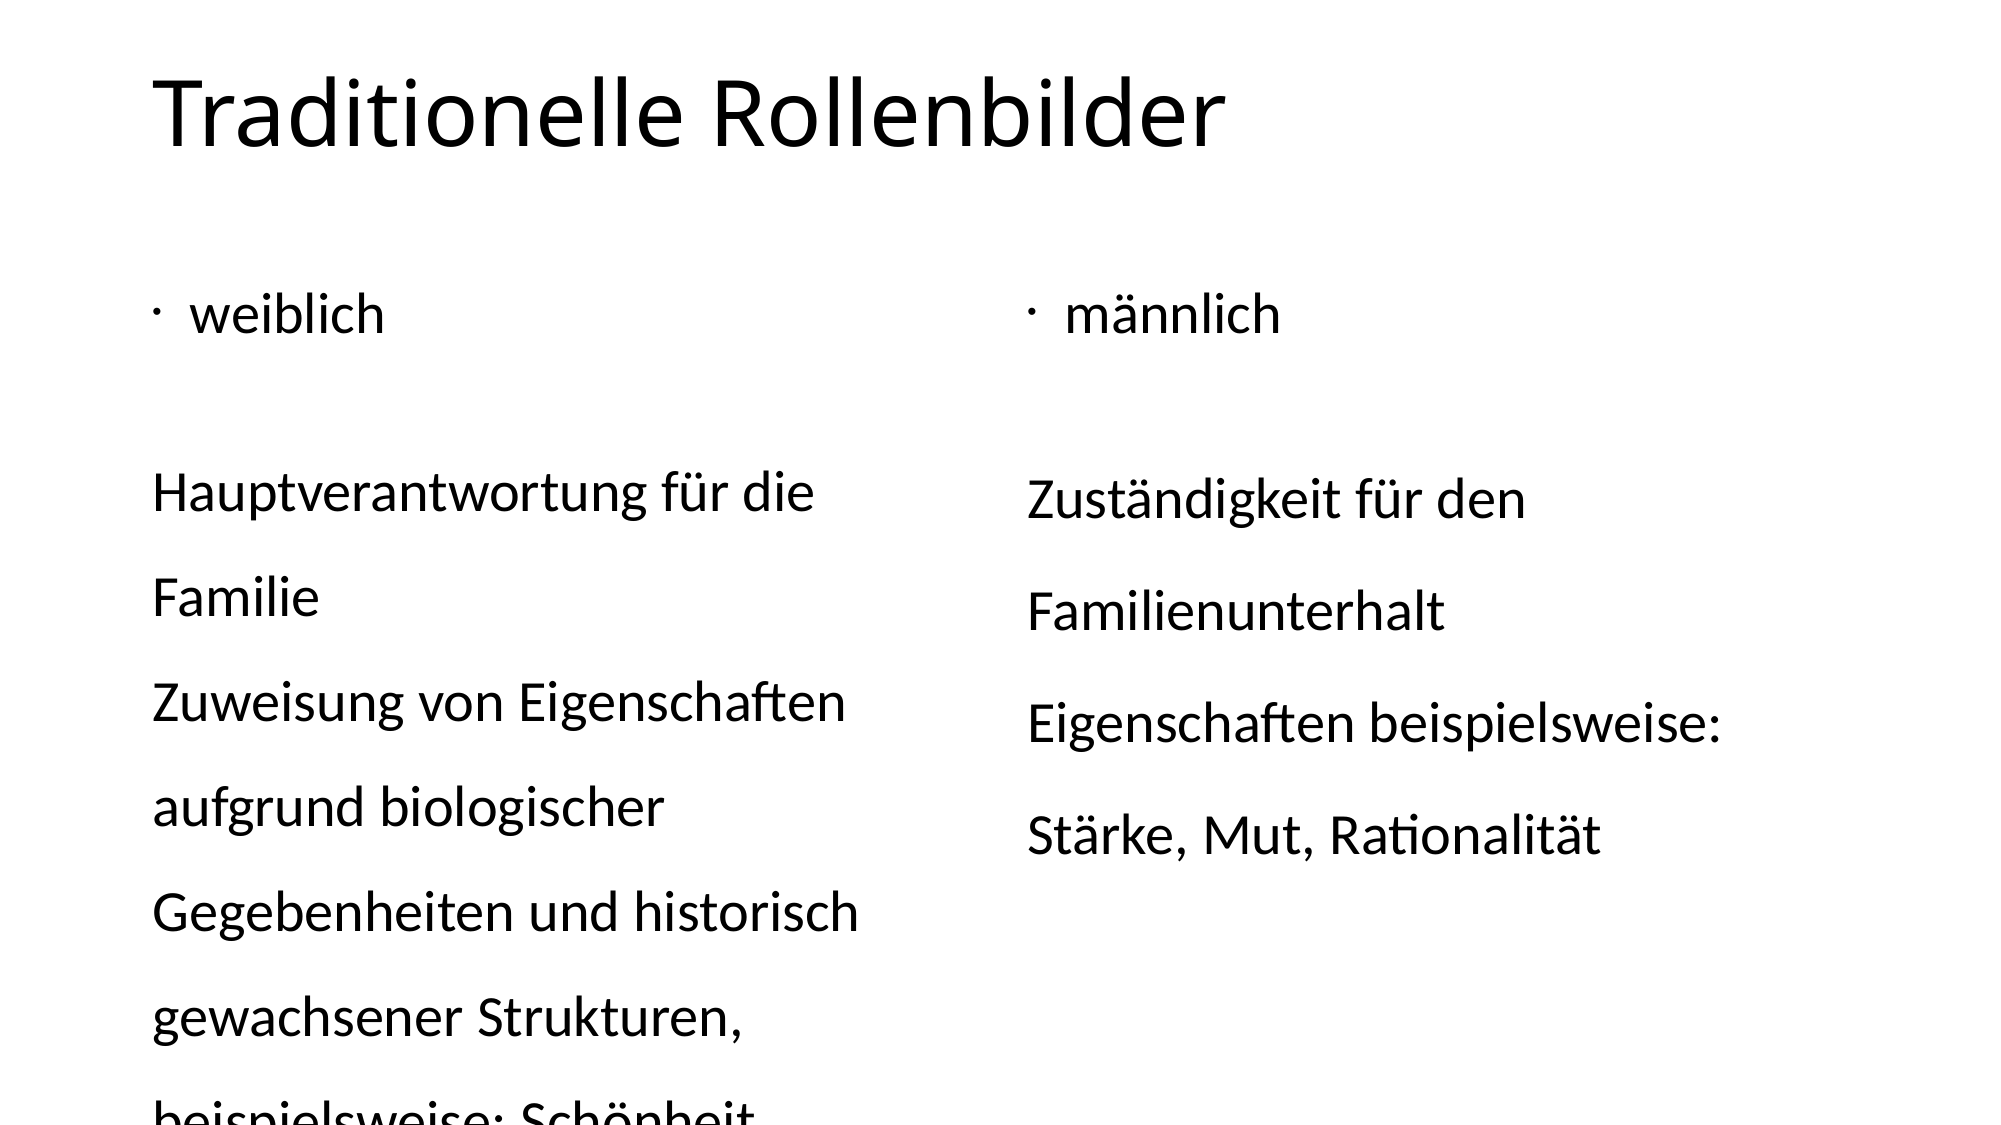

# Traditionelle Rollenbilder
weiblich
männlich
Hauptverantwortung für die Familie
Zuweisung von Eigenschaften aufgrund biologischer
Gegebenheiten und historisch gewachsener Strukturen,
beispielsweise: Schönheit, Schwäche, Taktgefühl
Zuständigkeit für den Familienunterhalt
Eigenschaften beispielsweise: Stärke, Mut, Rationalität